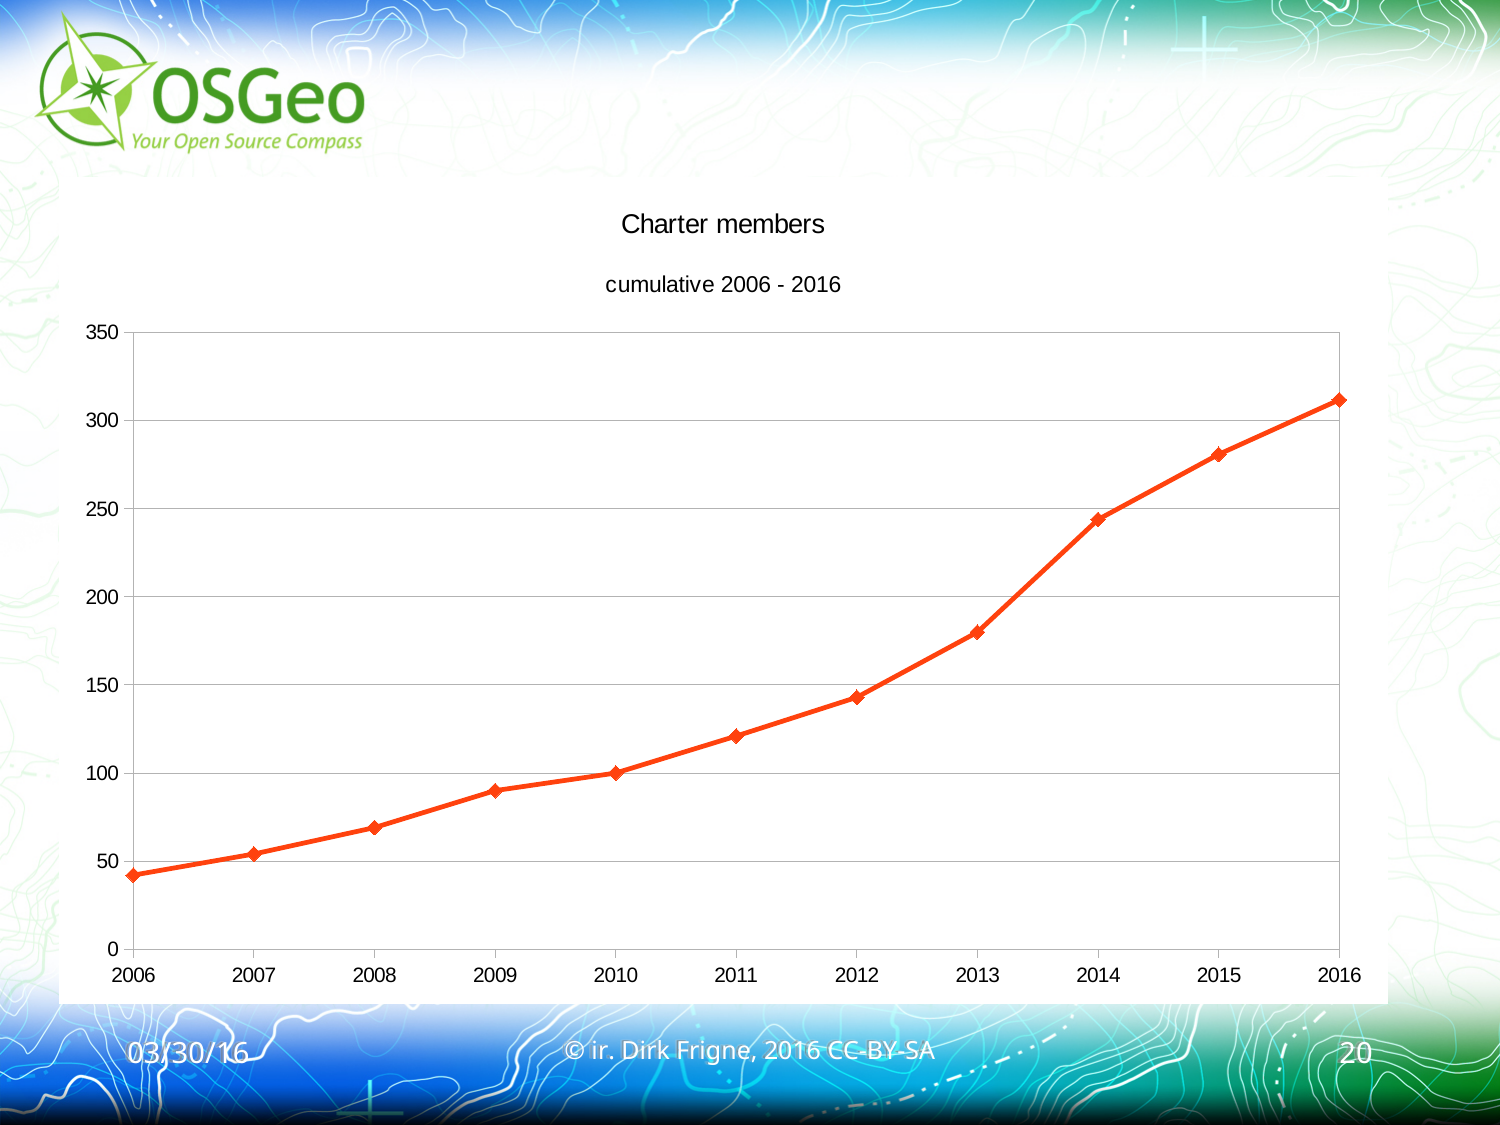

### Chart: Charter members
cumulative 2006 - 2016
| Category | cumulative |
|---|---|
| 2006 | 42.0 |
| 2007 | 54.0 |
| 2008 | 69.0 |
| 2009 | 90.0 |
| 2010 | 100.0 |
| 2011 | 121.0 |
| 2012 | 143.0 |
| 2013 | 180.0 |
| 2014 | 244.0 |
| 2015 | 281.0 |
| 2016 | 312.0 |03/30/16
© ir. Dirk Frigne, 2016 CC-BY-SA
20